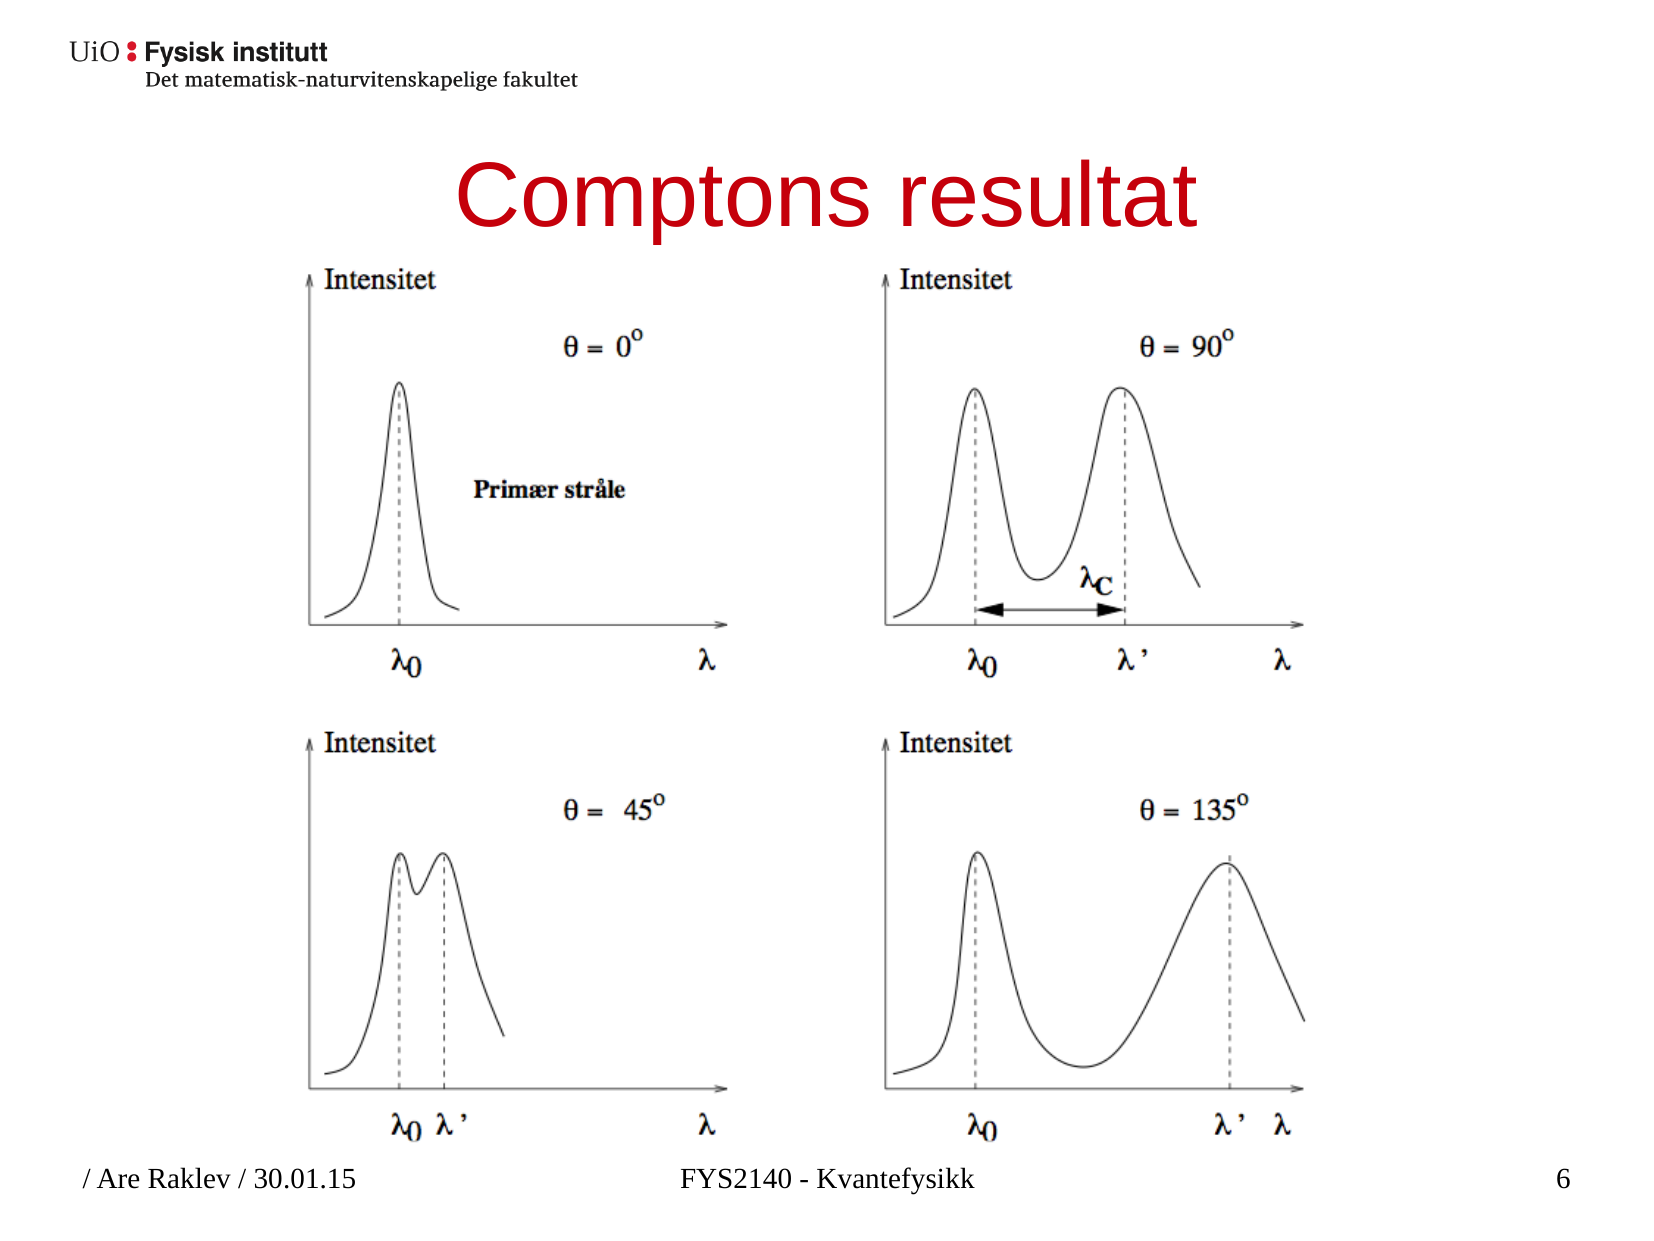

# Comptons resultat
/ Are Raklev / 30.01.15
FYS2140 - Kvantefysikk
6